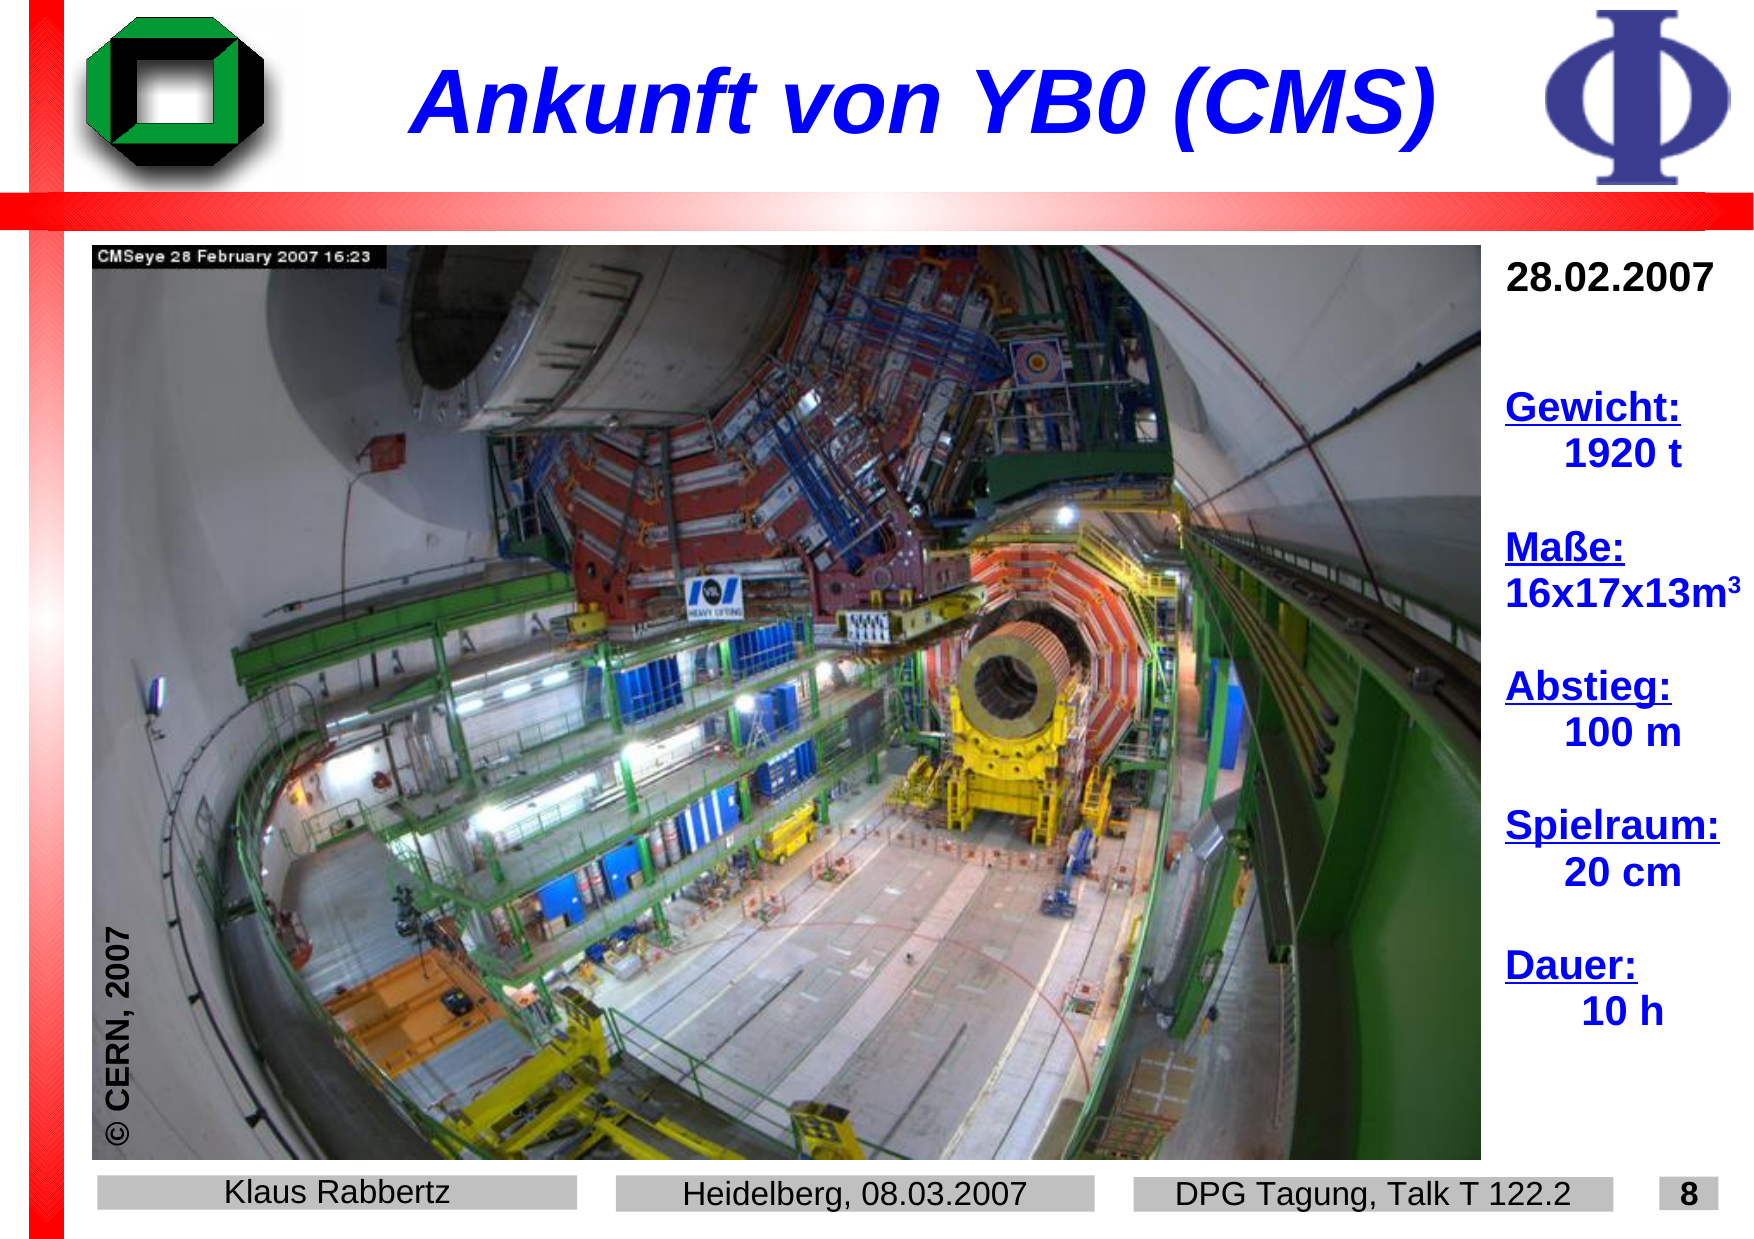

# Ankunft von YB0 (CMS)
28.02.2007
Gewicht:
1920 t
Maße:
16x17x13m3
Abstieg:
100 m
Spielraum:
20 cm
Dauer:
10 h
© CERN, 2007